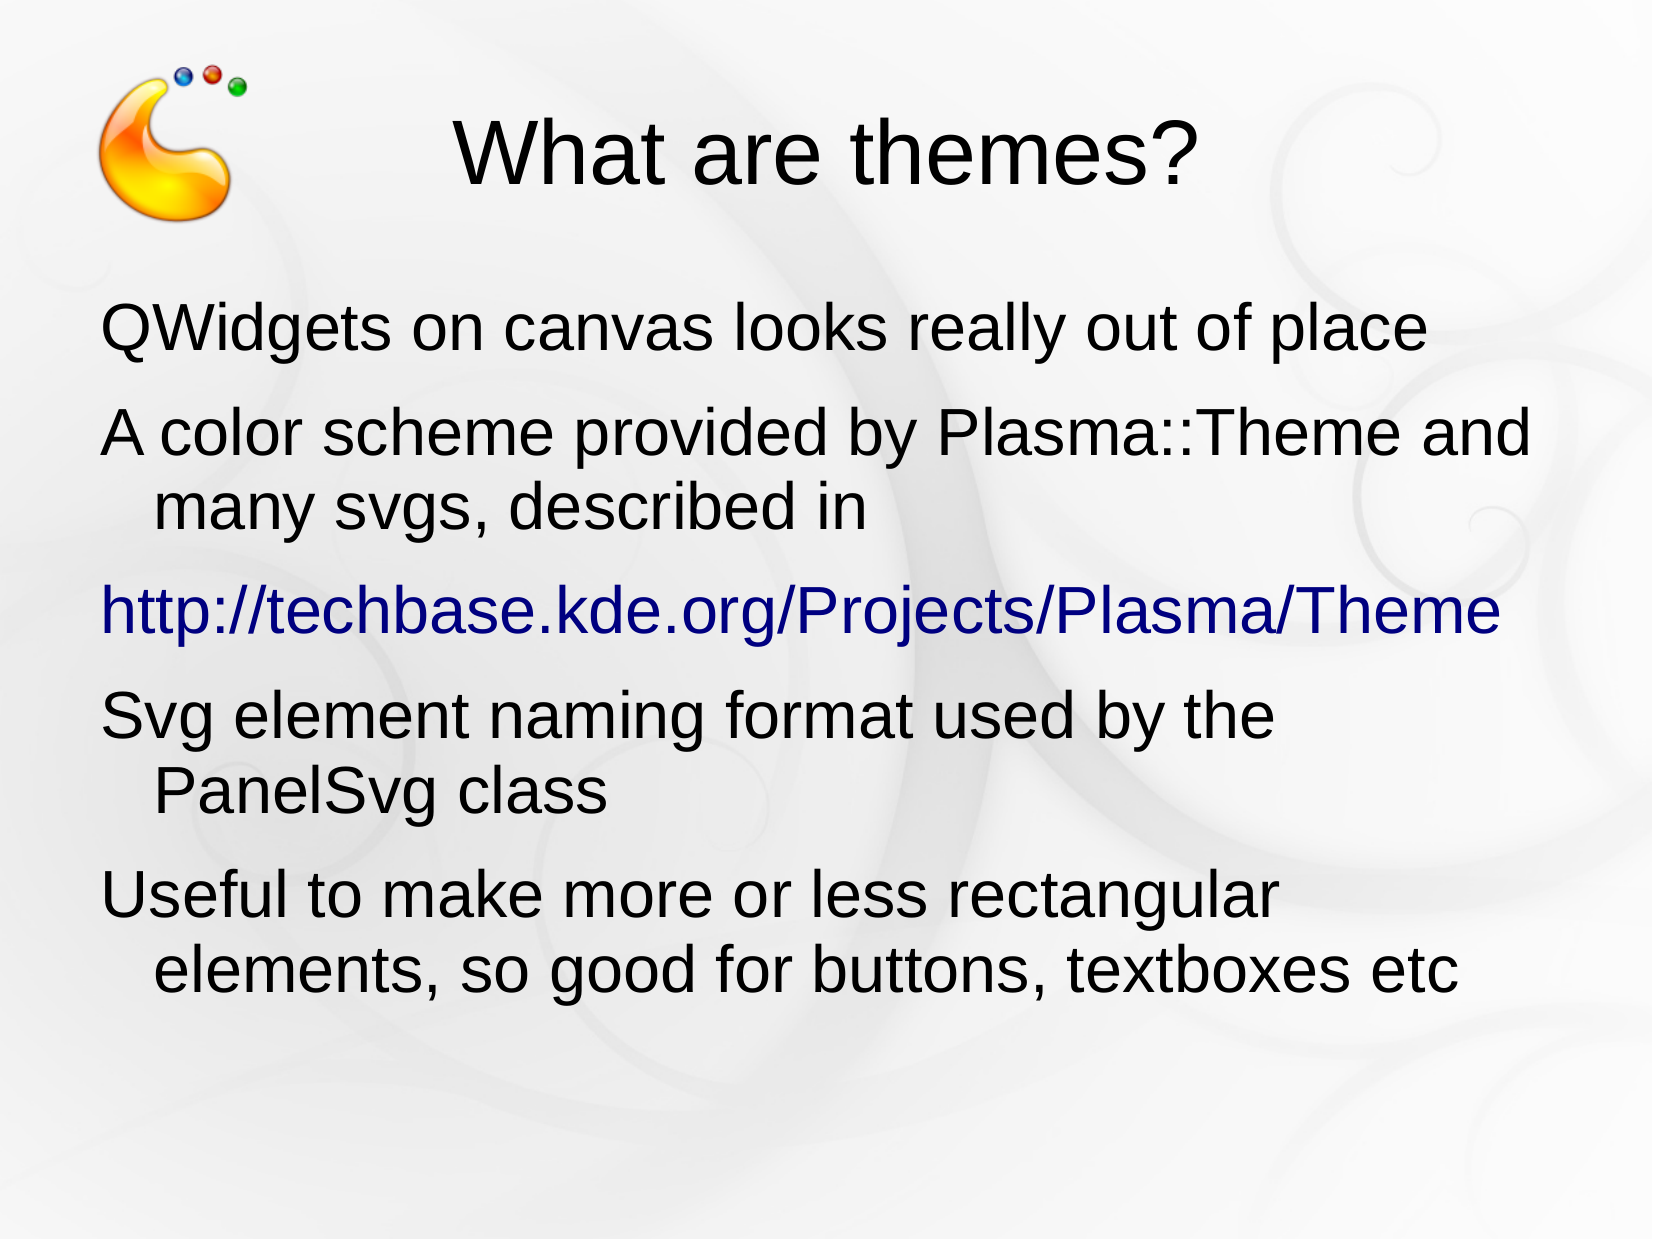

# What are themes?
QWidgets on canvas looks really out of place
A color scheme provided by Plasma::Theme and many svgs, described in
http://techbase.kde.org/Projects/Plasma/Theme
Svg element naming format used by the PanelSvg class
Useful to make more or less rectangular elements, so good for buttons, textboxes etc